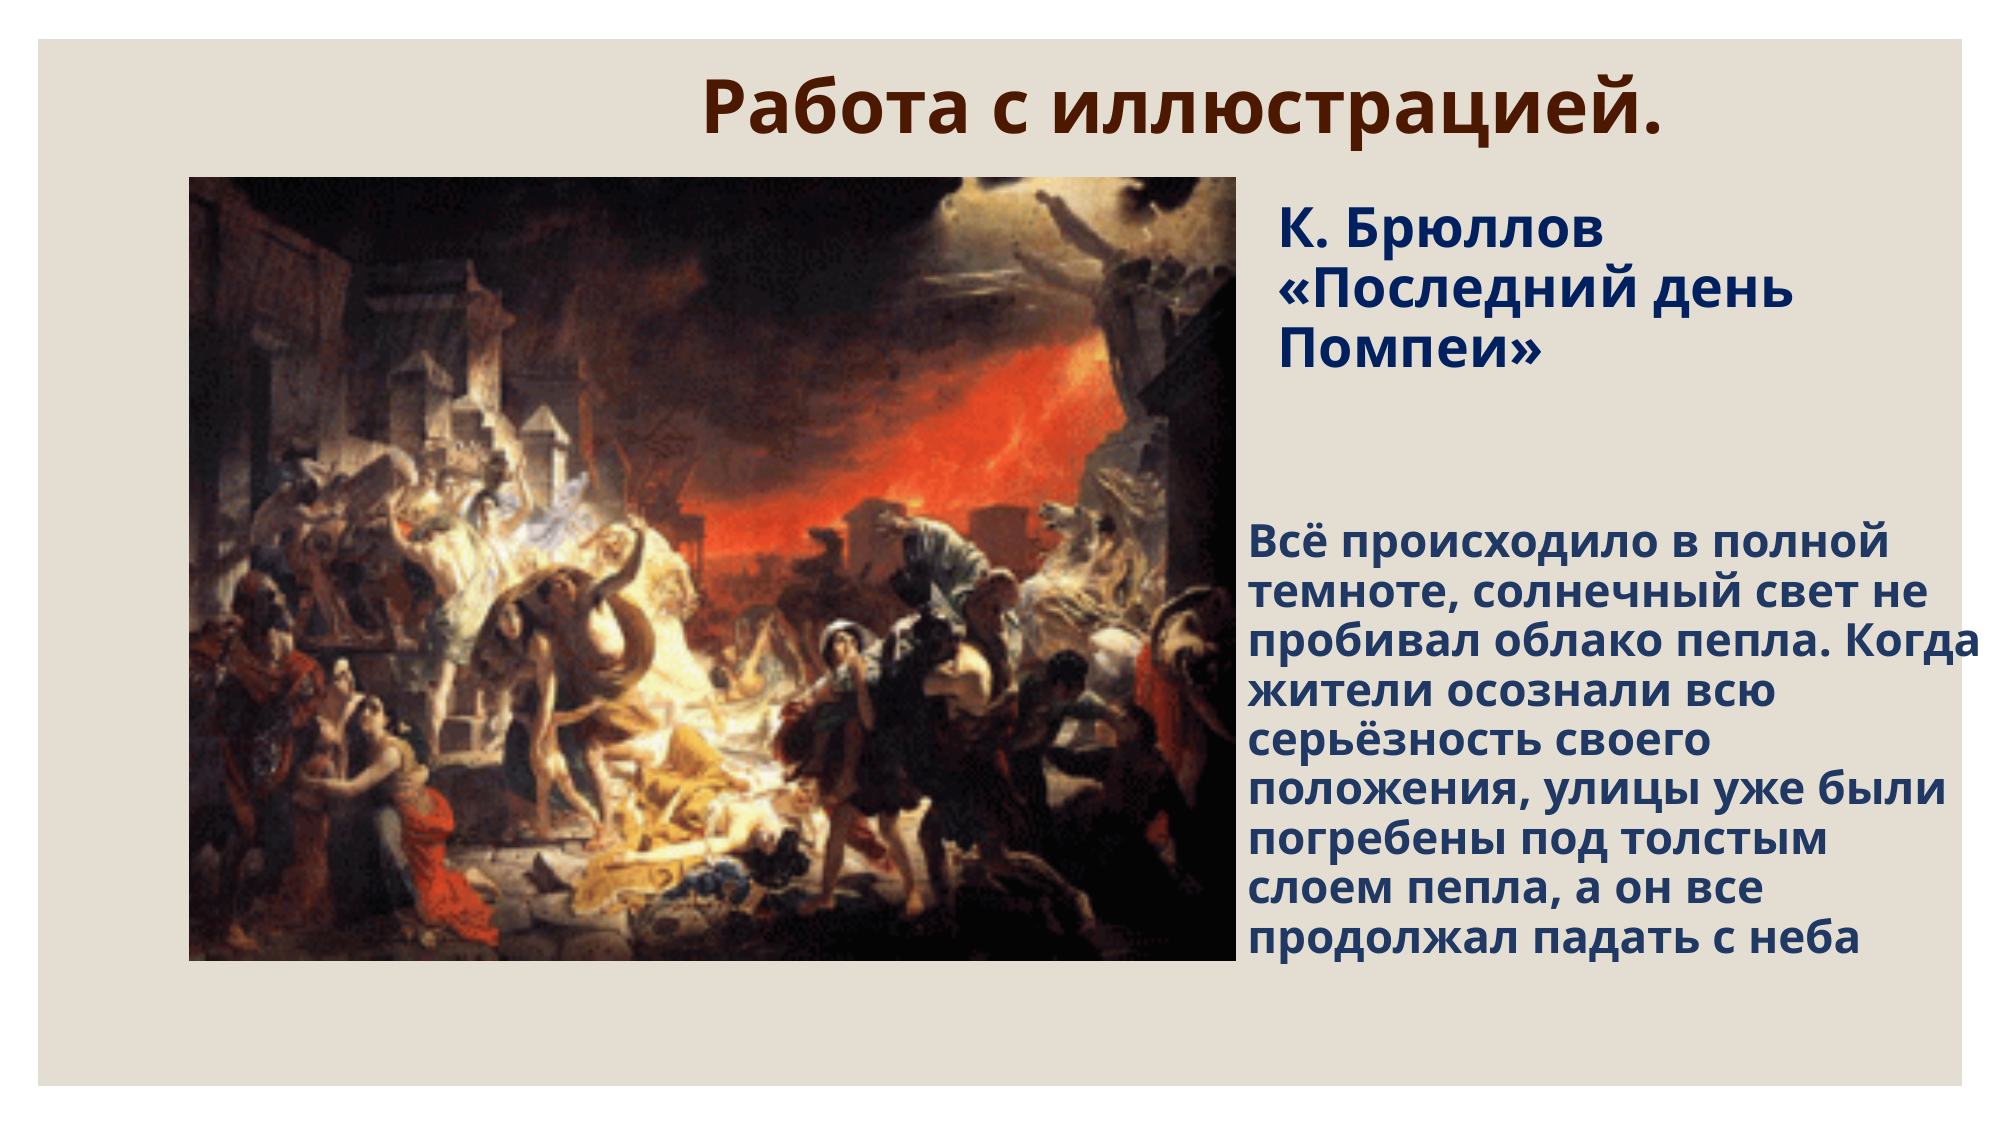

# Работа с иллюстрацией.
К. Брюллов
«Последний день Помпеи»
Всё происходило в полной темноте, солнечный свет не пробивал облако пепла. Когда жители осознали всю серьёзность своего положения, улицы уже были погребены под толстым слоем пепла, а он все продолжал падать с неба